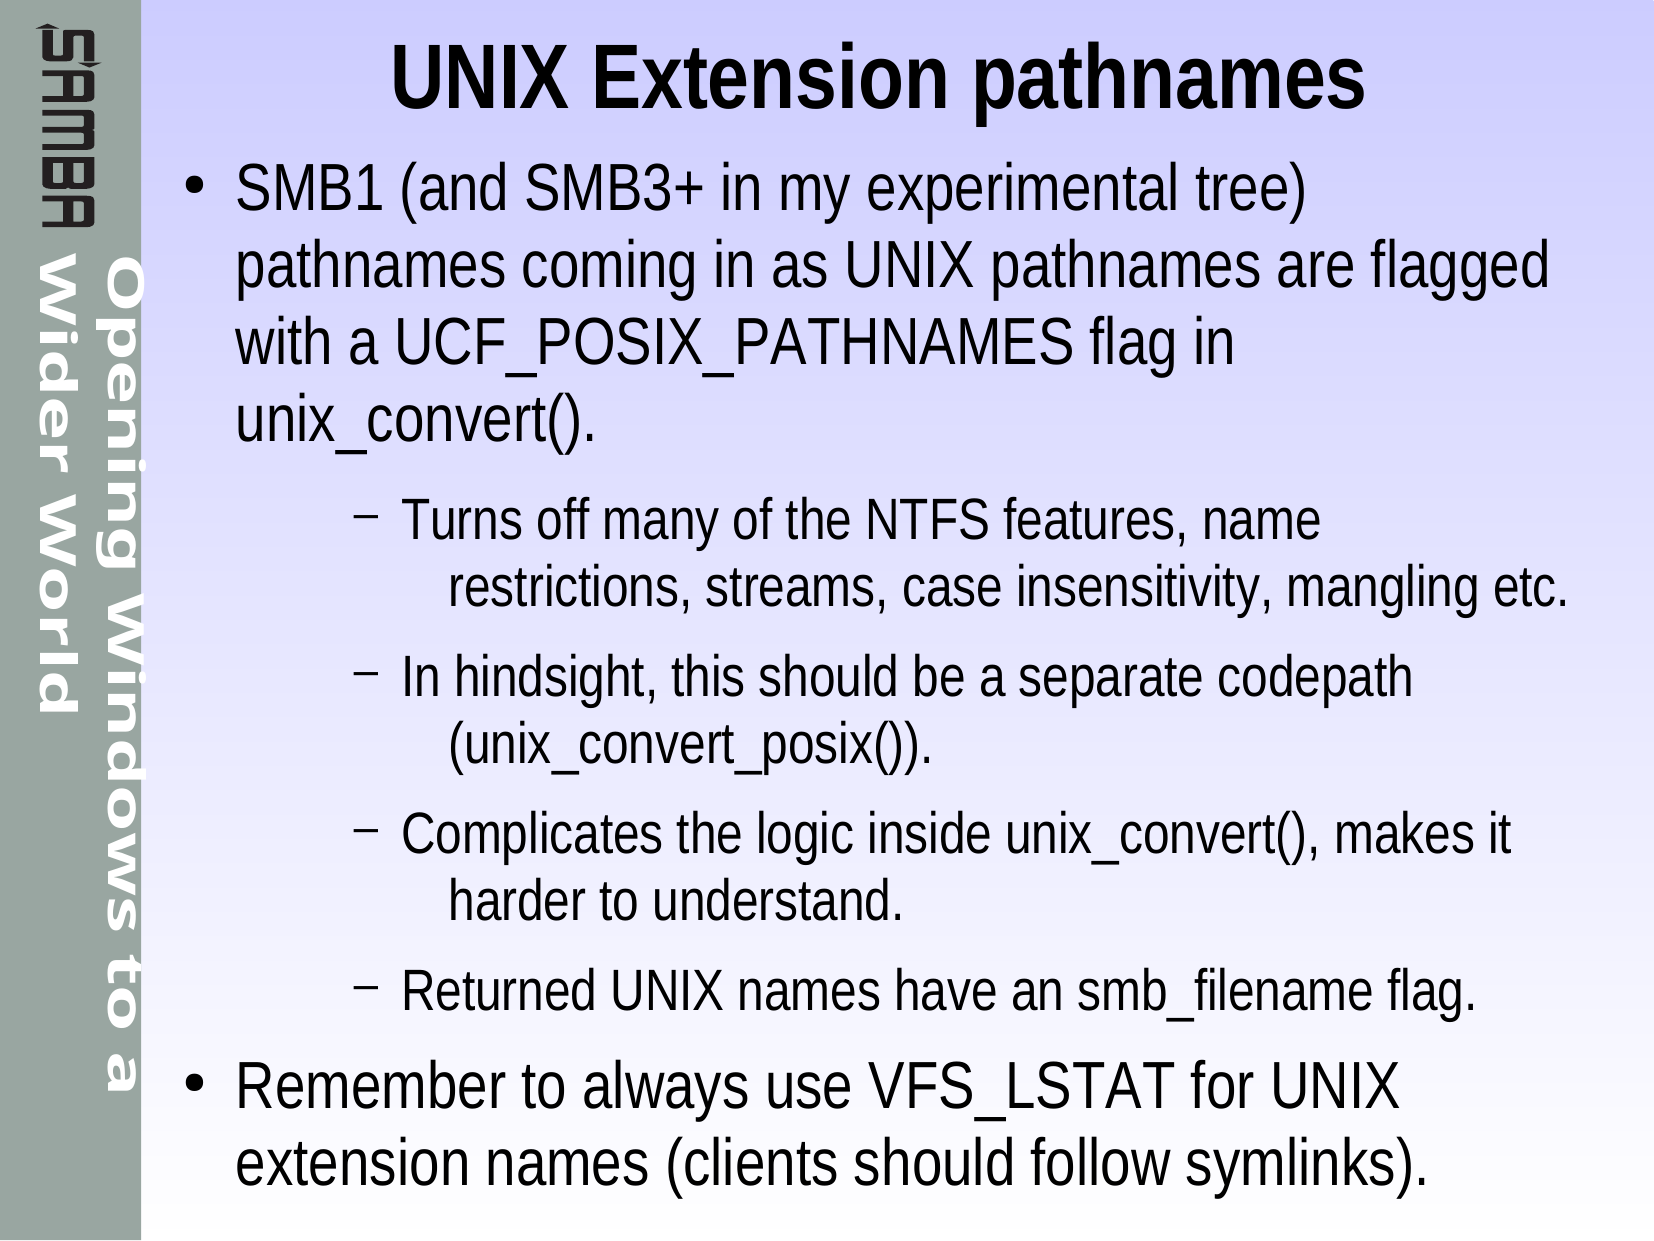

# UNIX Extension pathnames
SMB1 (and SMB3+ in my experimental tree) pathnames coming in as UNIX pathnames are flagged with a UCF_POSIX_PATHNAMES flag in unix_convert().
Turns off many of the NTFS features, name restrictions, streams, case insensitivity, mangling etc.
In hindsight, this should be a separate codepath (unix_convert_posix()).
Complicates the logic inside unix_convert(), makes it harder to understand.
Returned UNIX names have an smb_filename flag.
Remember to always use VFS_LSTAT for UNIX extension names (clients should follow symlinks).